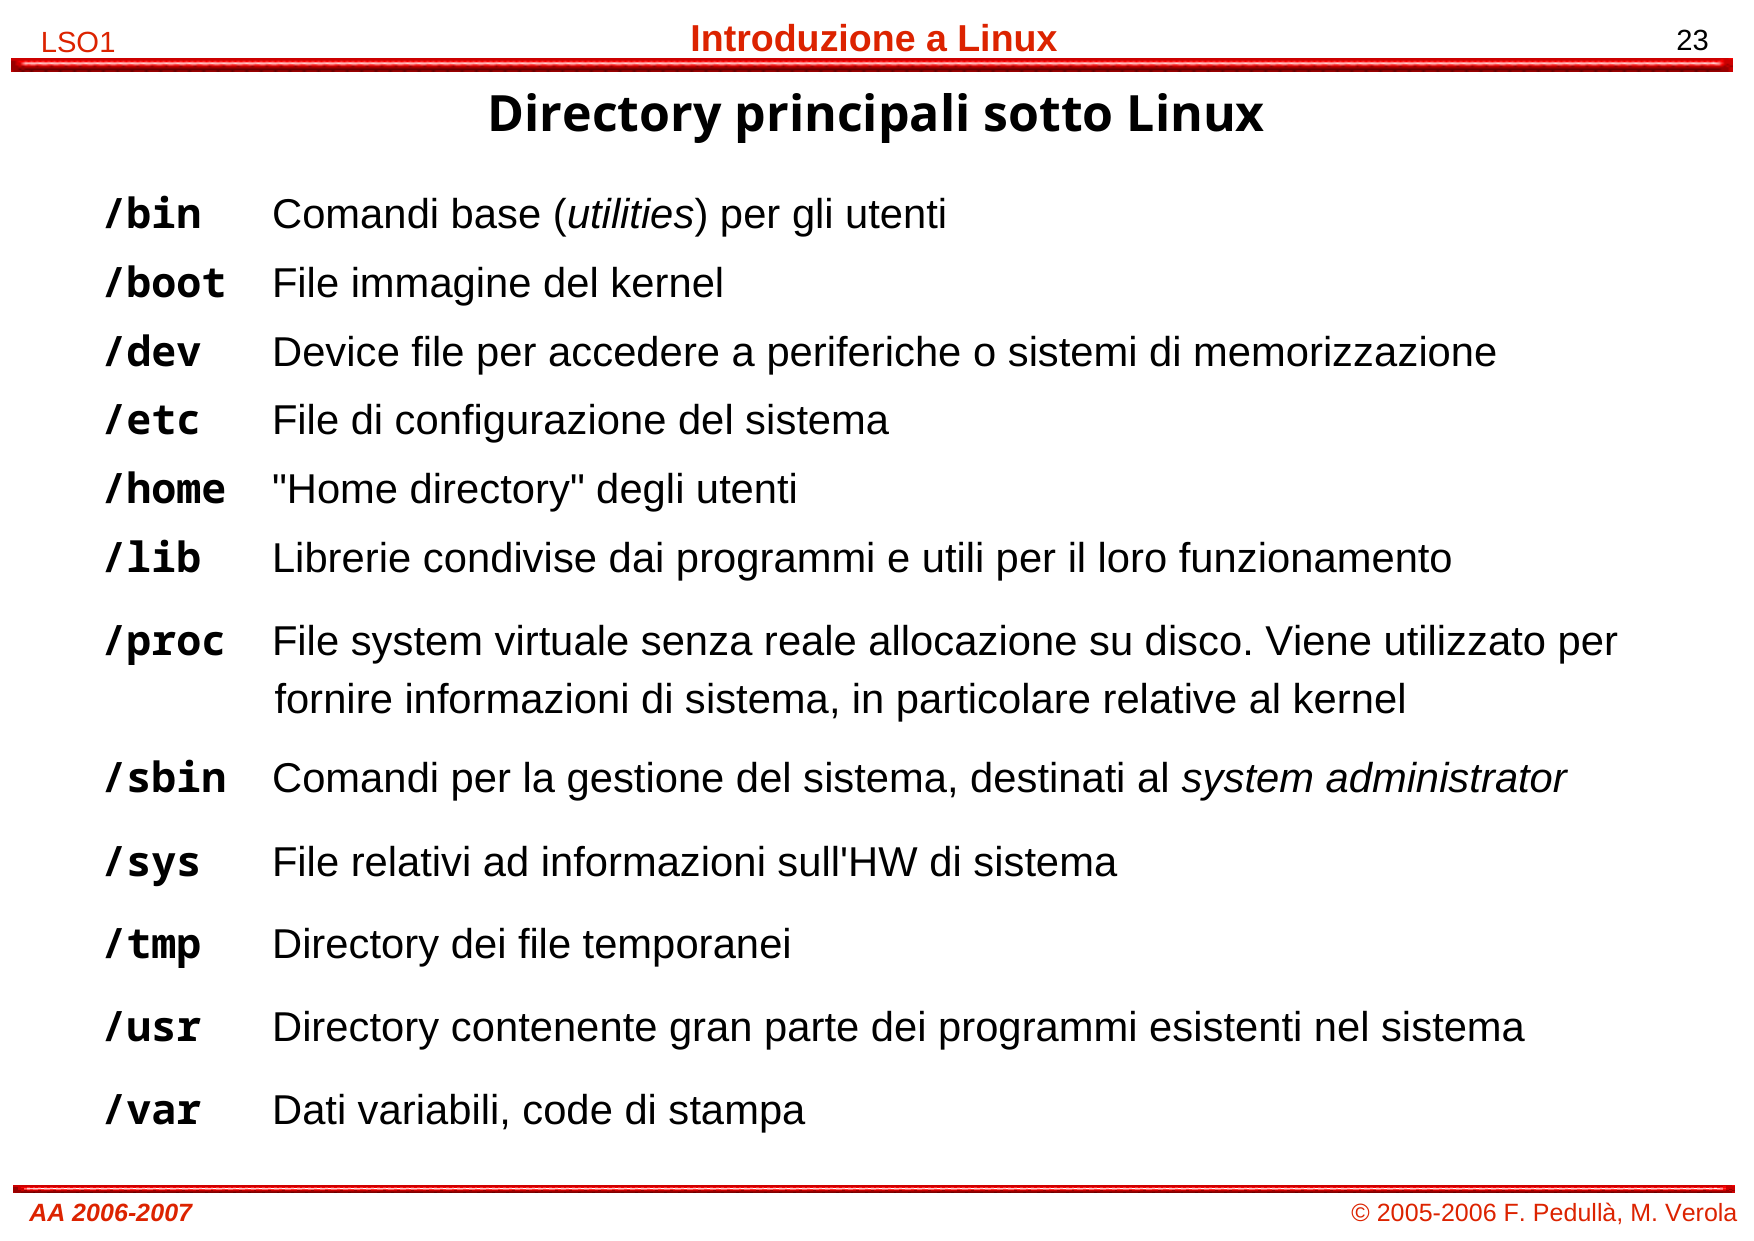

# Directory principali sotto Linux
/bin 	Comandi base (utilities) per gli utenti
/boot	File immagine del kernel
/dev 	Device file per accedere a periferiche o sistemi di memorizzazione
/etc	File di configurazione del sistema
/home	"Home directory" degli utenti
/lib	Librerie condivise dai programmi e utili per il loro funzionamento
/proc	File system virtuale senza reale allocazione su disco. Viene utilizzato per fornire informazioni di sistema, in particolare relative al kernel
/sbin	Comandi per la gestione del sistema, destinati al system administrator
/sys	File relativi ad informazioni sull'HW di sistema
/tmp	Directory dei file temporanei
/usr	Directory contenente gran parte dei programmi esistenti nel sistema
/var	Dati variabili, code di stampa